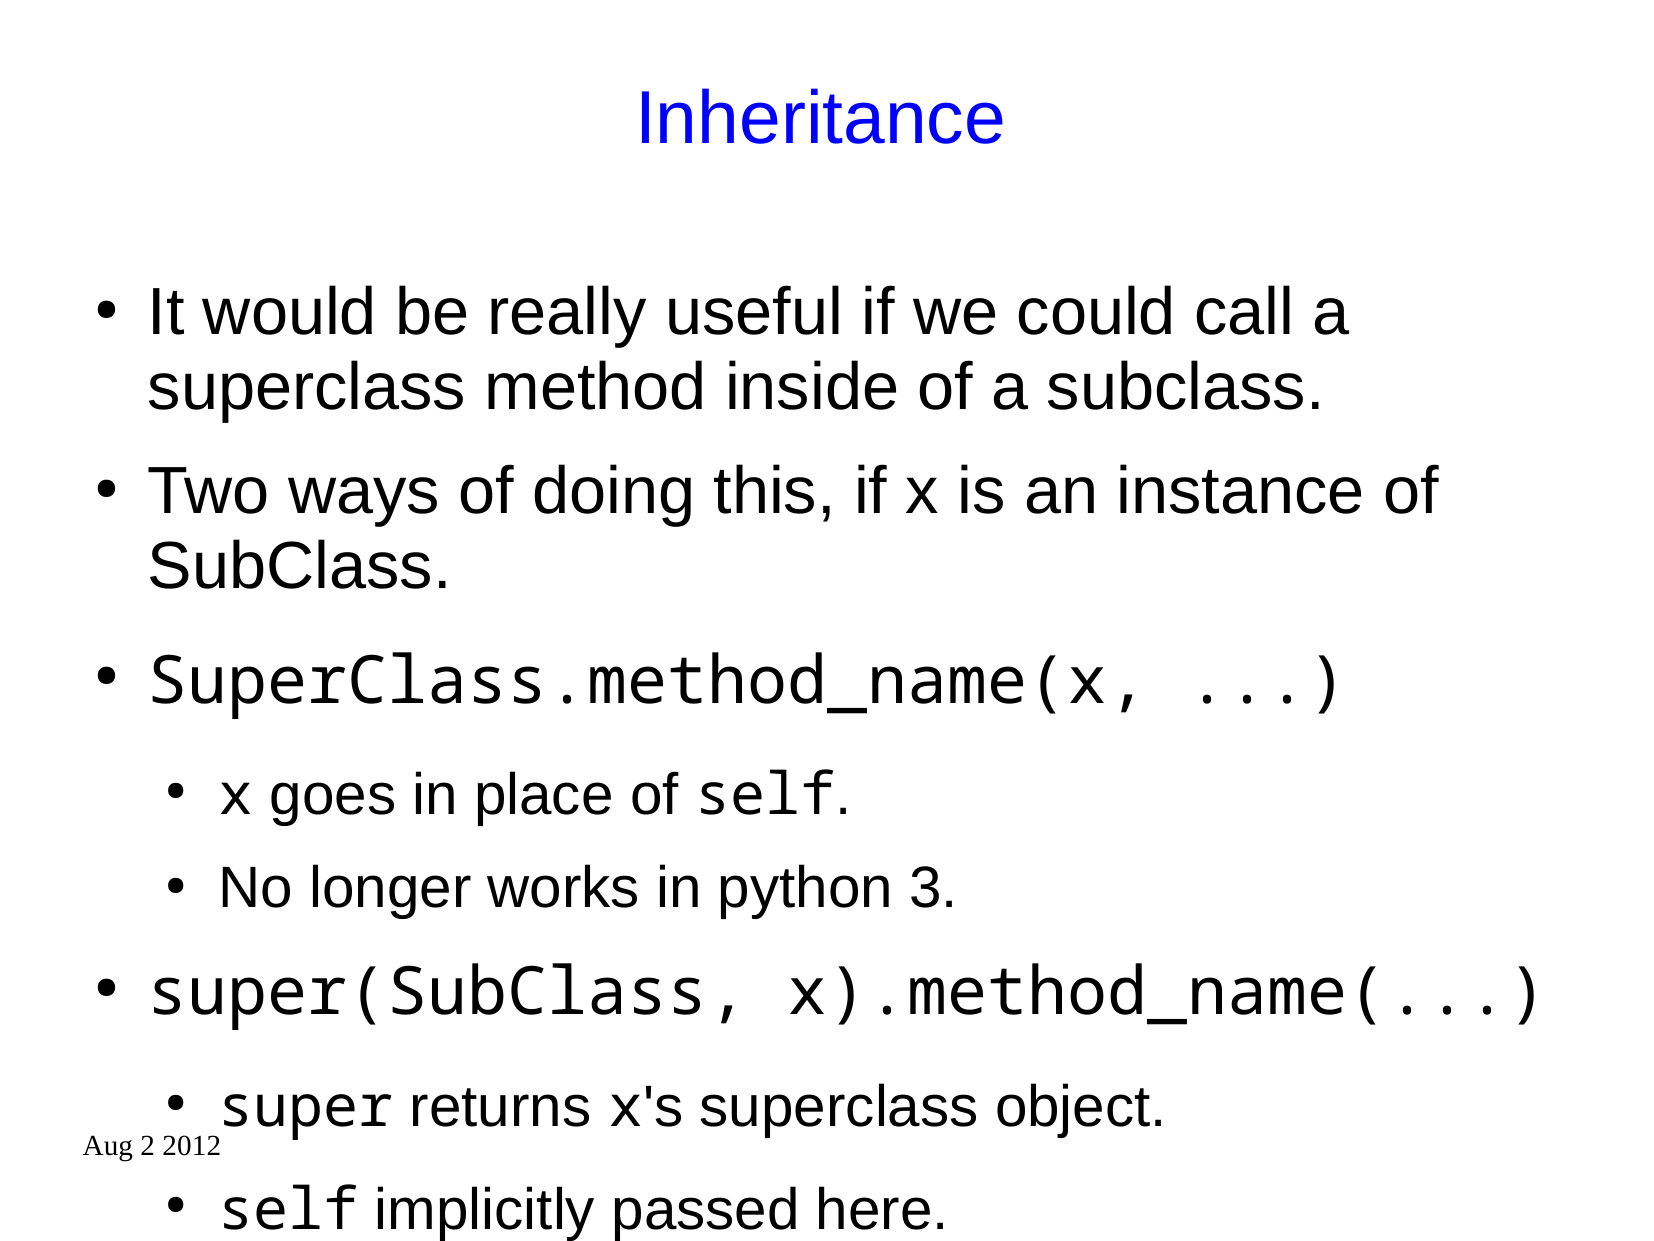

# Inheritance
It would be really useful if we could call a superclass method inside of a subclass.
Two ways of doing this, if x is an instance of SubClass.
SuperClass.method_name(x, ...)
x goes in place of self.
No longer works in python 3.
super(SubClass, x).method_name(...)
super returns x's superclass object.
self implicitly passed here.
Aug 2 2012